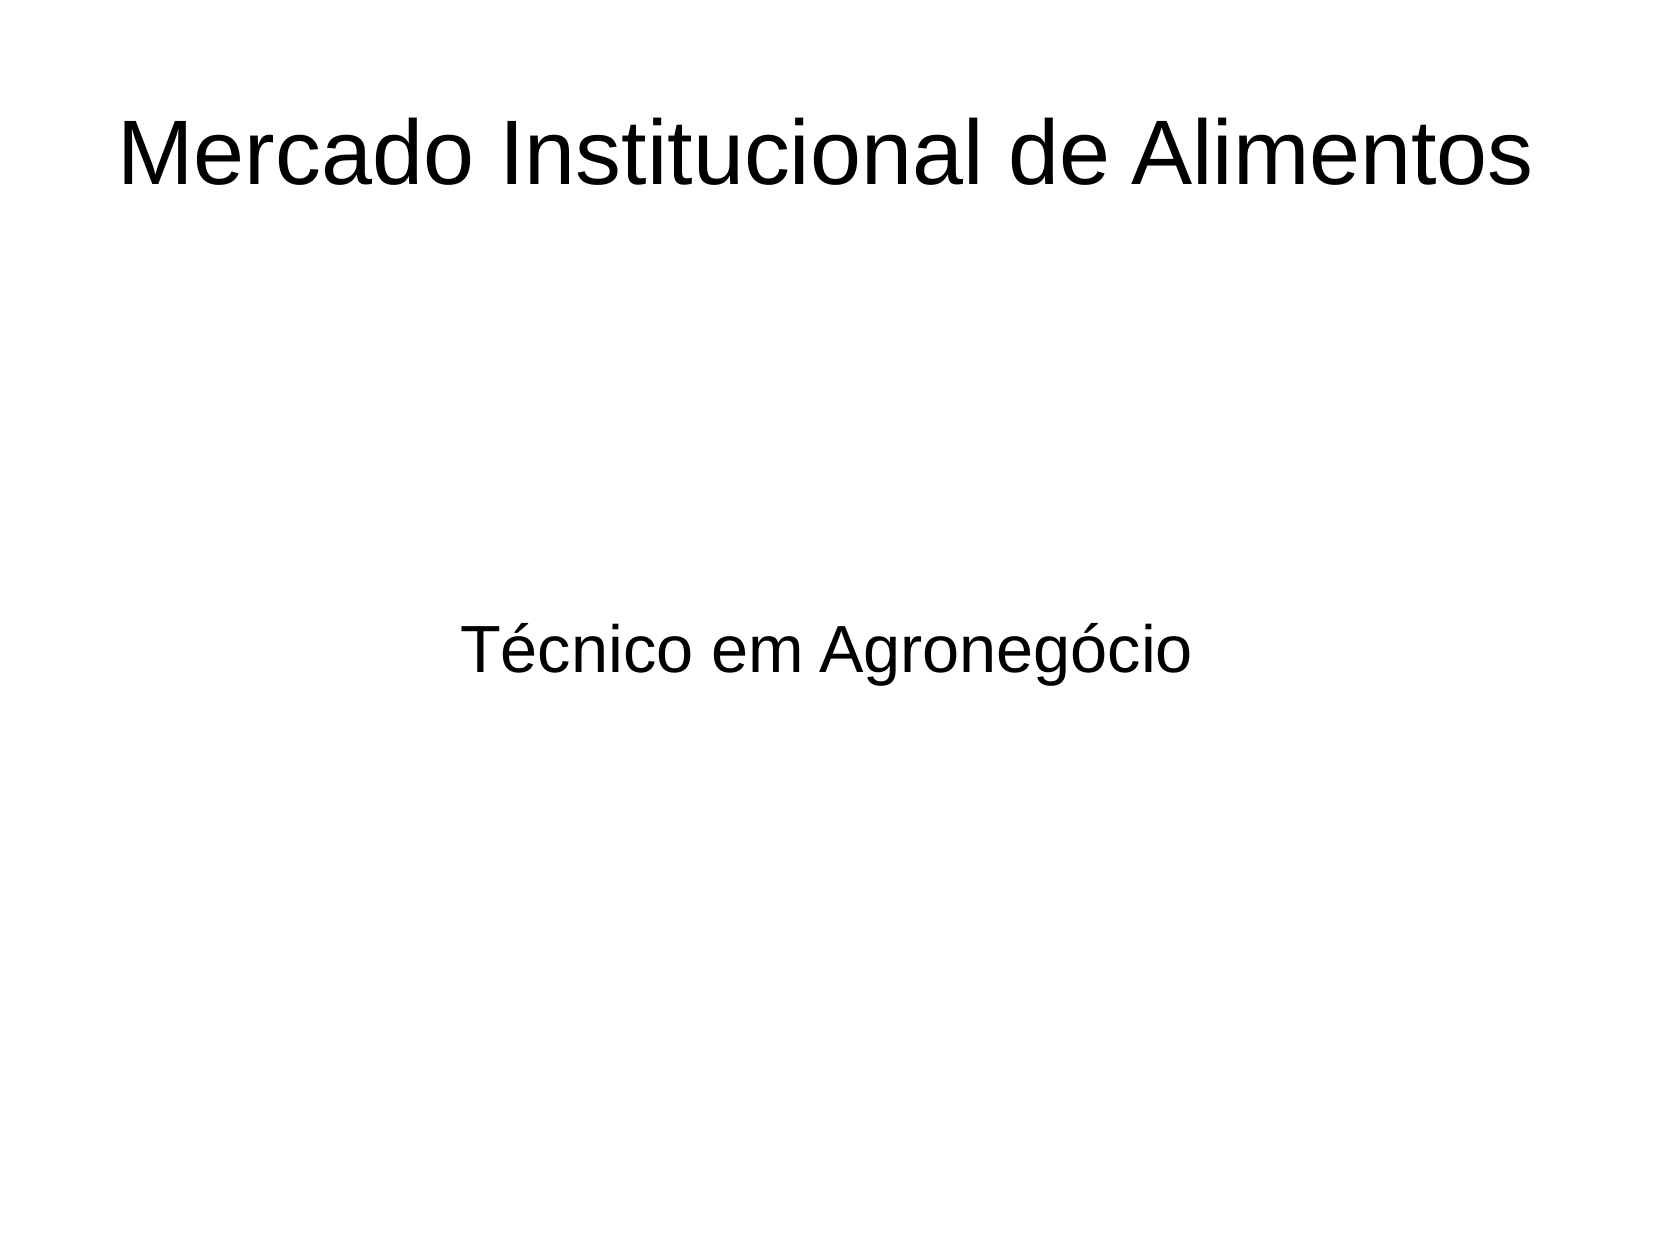

# Mercado Institucional de Alimentos
Técnico em Agronegócio